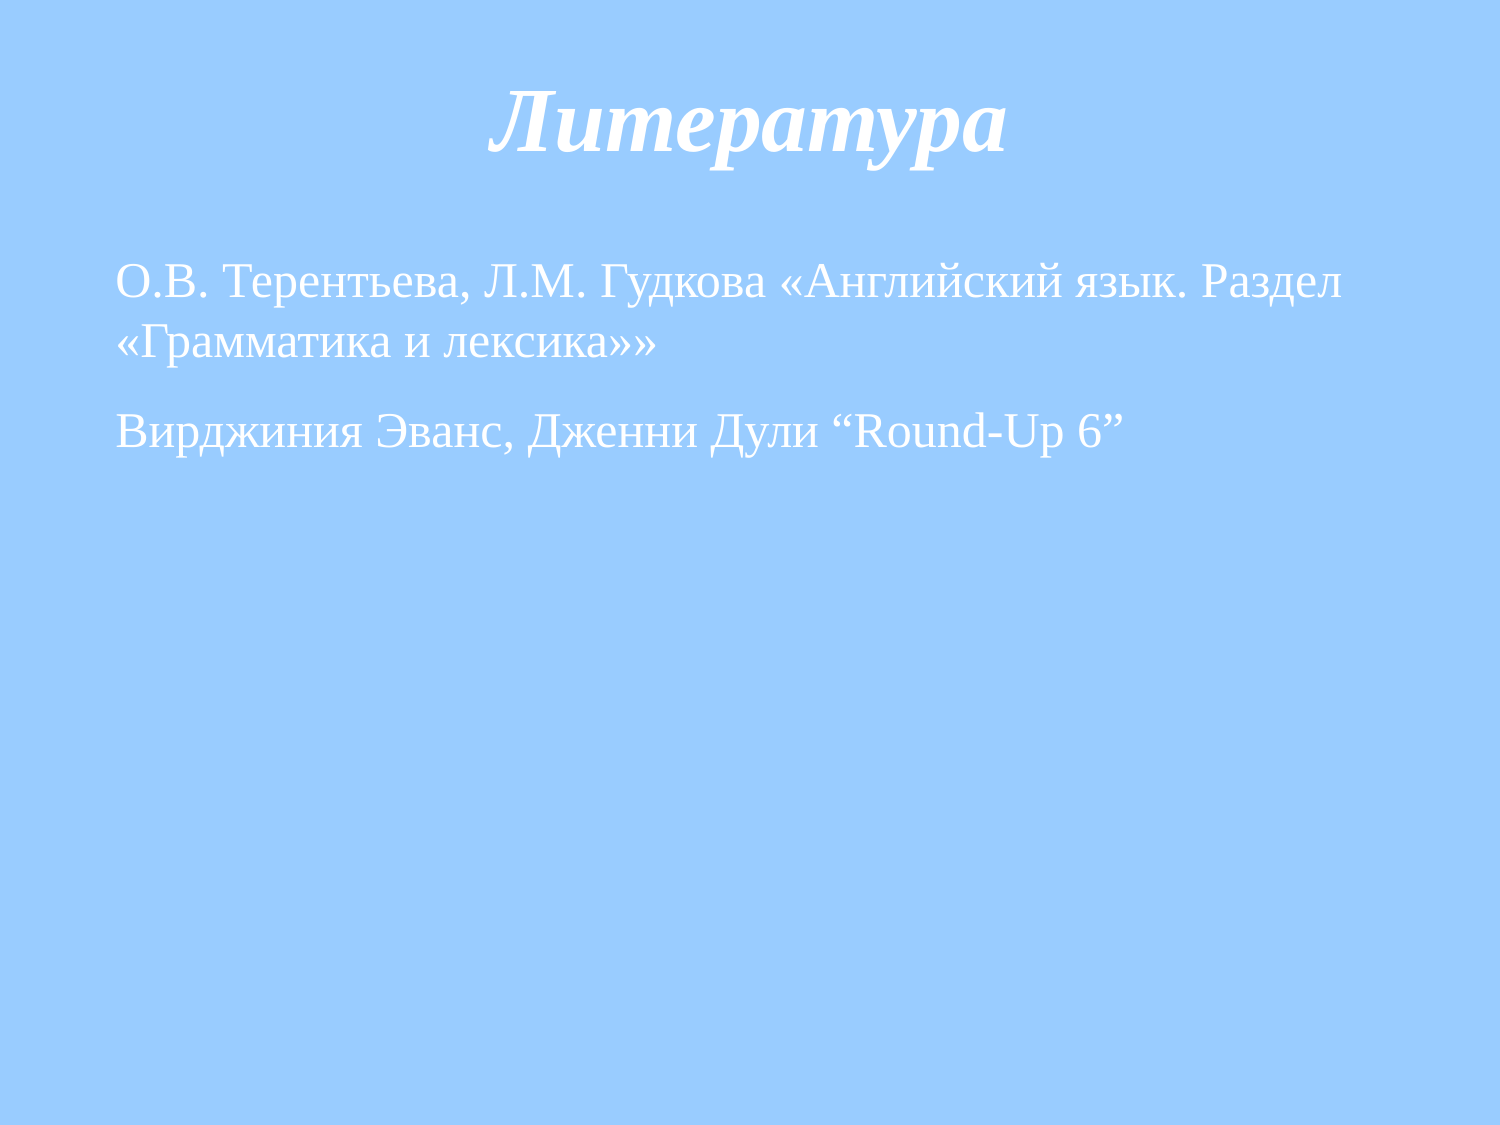

# Литература
О.В. Терентьева, Л.М. Гудкова «Английский язык. Раздел «Грамматика и лексика»»
Вирджиния Эванс, Дженни Дули “Round-Up 6”